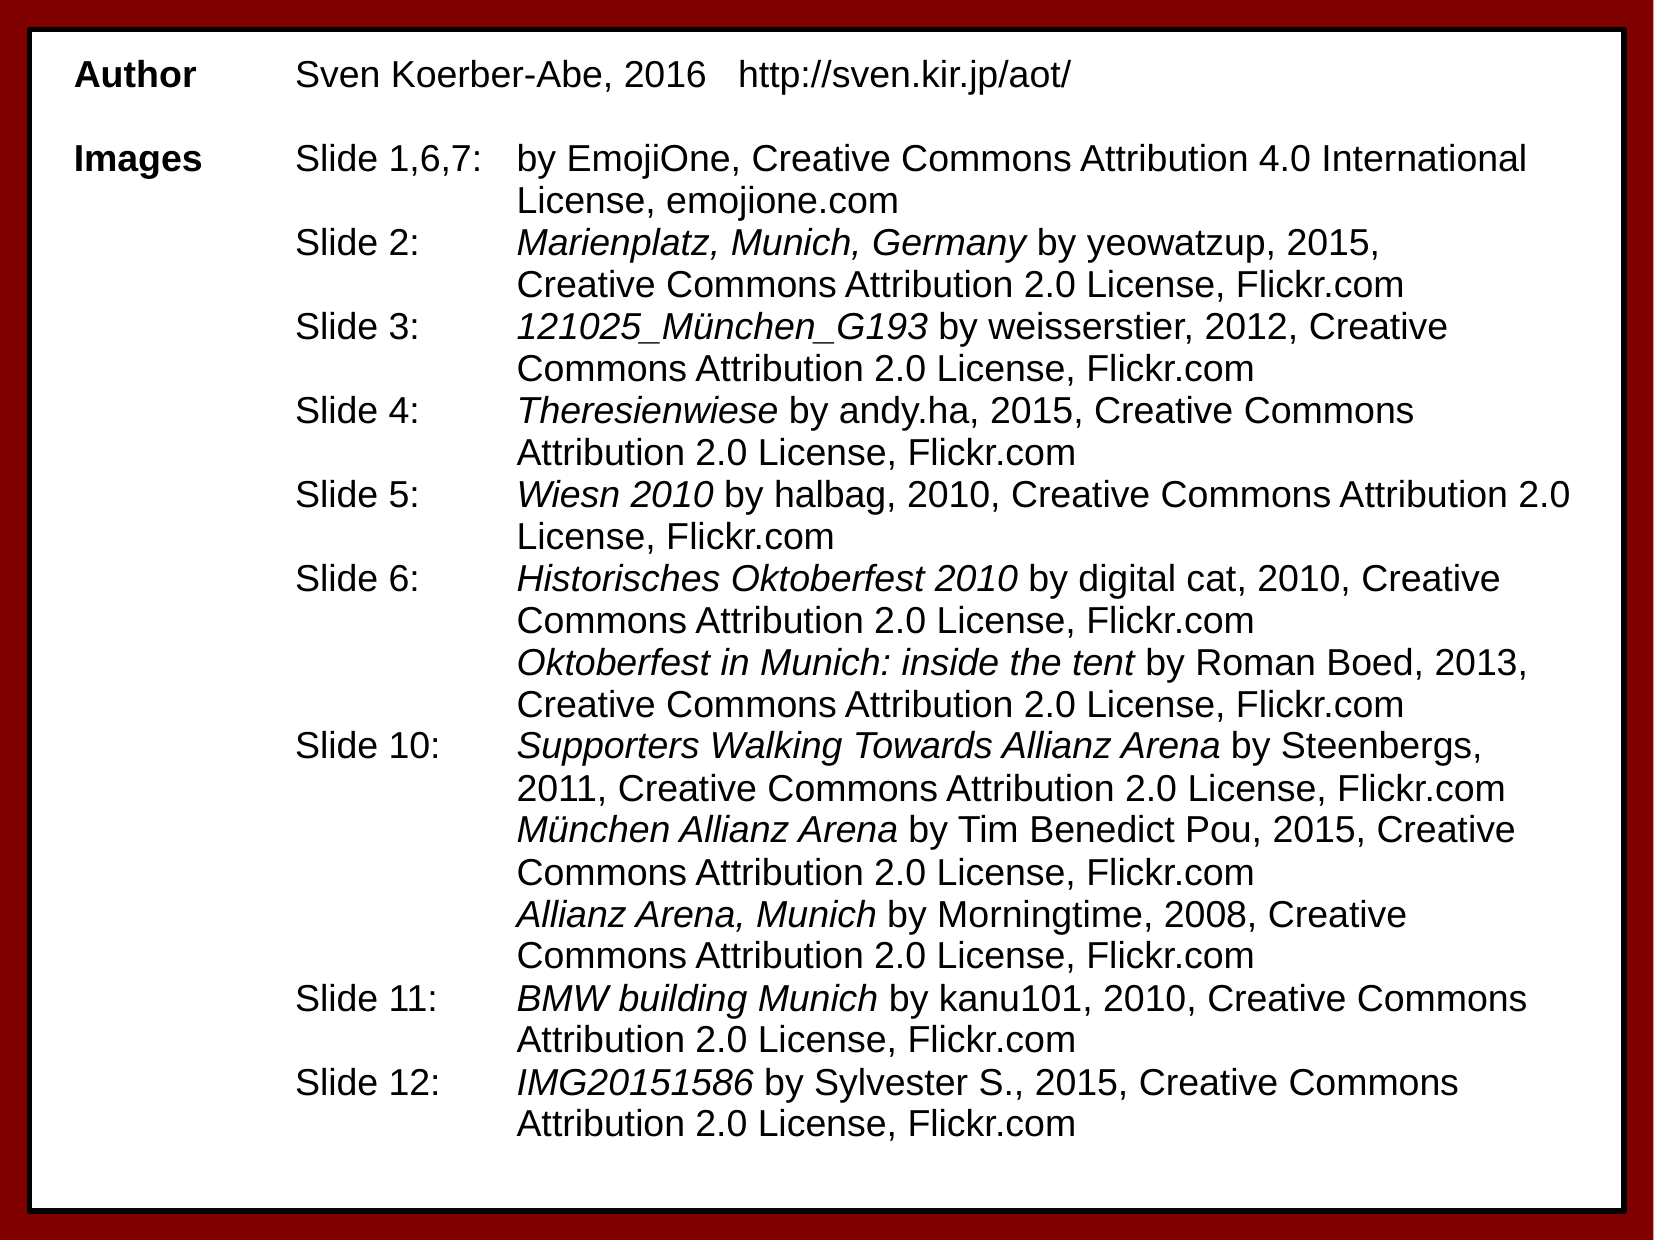

Author		Sven Koerber-Abe, 2016	http://sven.kir.jp/aot/
Images		Slide 1,6,7:	by EmojiOne, Creative Commons Attribution 4.0 International
						License, emojione.com
			Slide 2:		Marienplatz, Munich, Germany by yeowatzup, 2015,
						Creative Commons Attribution 2.0 License, Flickr.com
			Slide 3:		121025_München_G193 by weisserstier, 2012, Creative
						Commons Attribution 2.0 License, Flickr.com
			Slide 4:		Theresienwiese by andy.ha, 2015, Creative Commons
						Attribution 2.0 License, Flickr.com
			Slide 5:		Wiesn 2010 by halbag, 2010, Creative Commons Attribution 2.0
						License, Flickr.com
			Slide 6:		Historisches Oktoberfest 2010 by digital cat, 2010, Creative
						Commons Attribution 2.0 License, Flickr.com
						Oktoberfest in Munich: inside the tent by Roman Boed, 2013,
						Creative Commons Attribution 2.0 License, Flickr.com
			Slide 10:		Supporters Walking Towards Allianz Arena by Steenbergs,
						2011, Creative Commons Attribution 2.0 License, Flickr.com
						München Allianz Arena by Tim Benedict Pou, 2015, Creative
						Commons Attribution 2.0 License, Flickr.com
						Allianz Arena, Munich by Morningtime, 2008, Creative
						Commons Attribution 2.0 License, Flickr.com
			Slide 11:		BMW building Munich by kanu101, 2010, Creative Commons
						Attribution 2.0 License, Flickr.com
			Slide 12:		IMG20151586 by Sylvester S., 2015, Creative Commons
						Attribution 2.0 License, Flickr.com